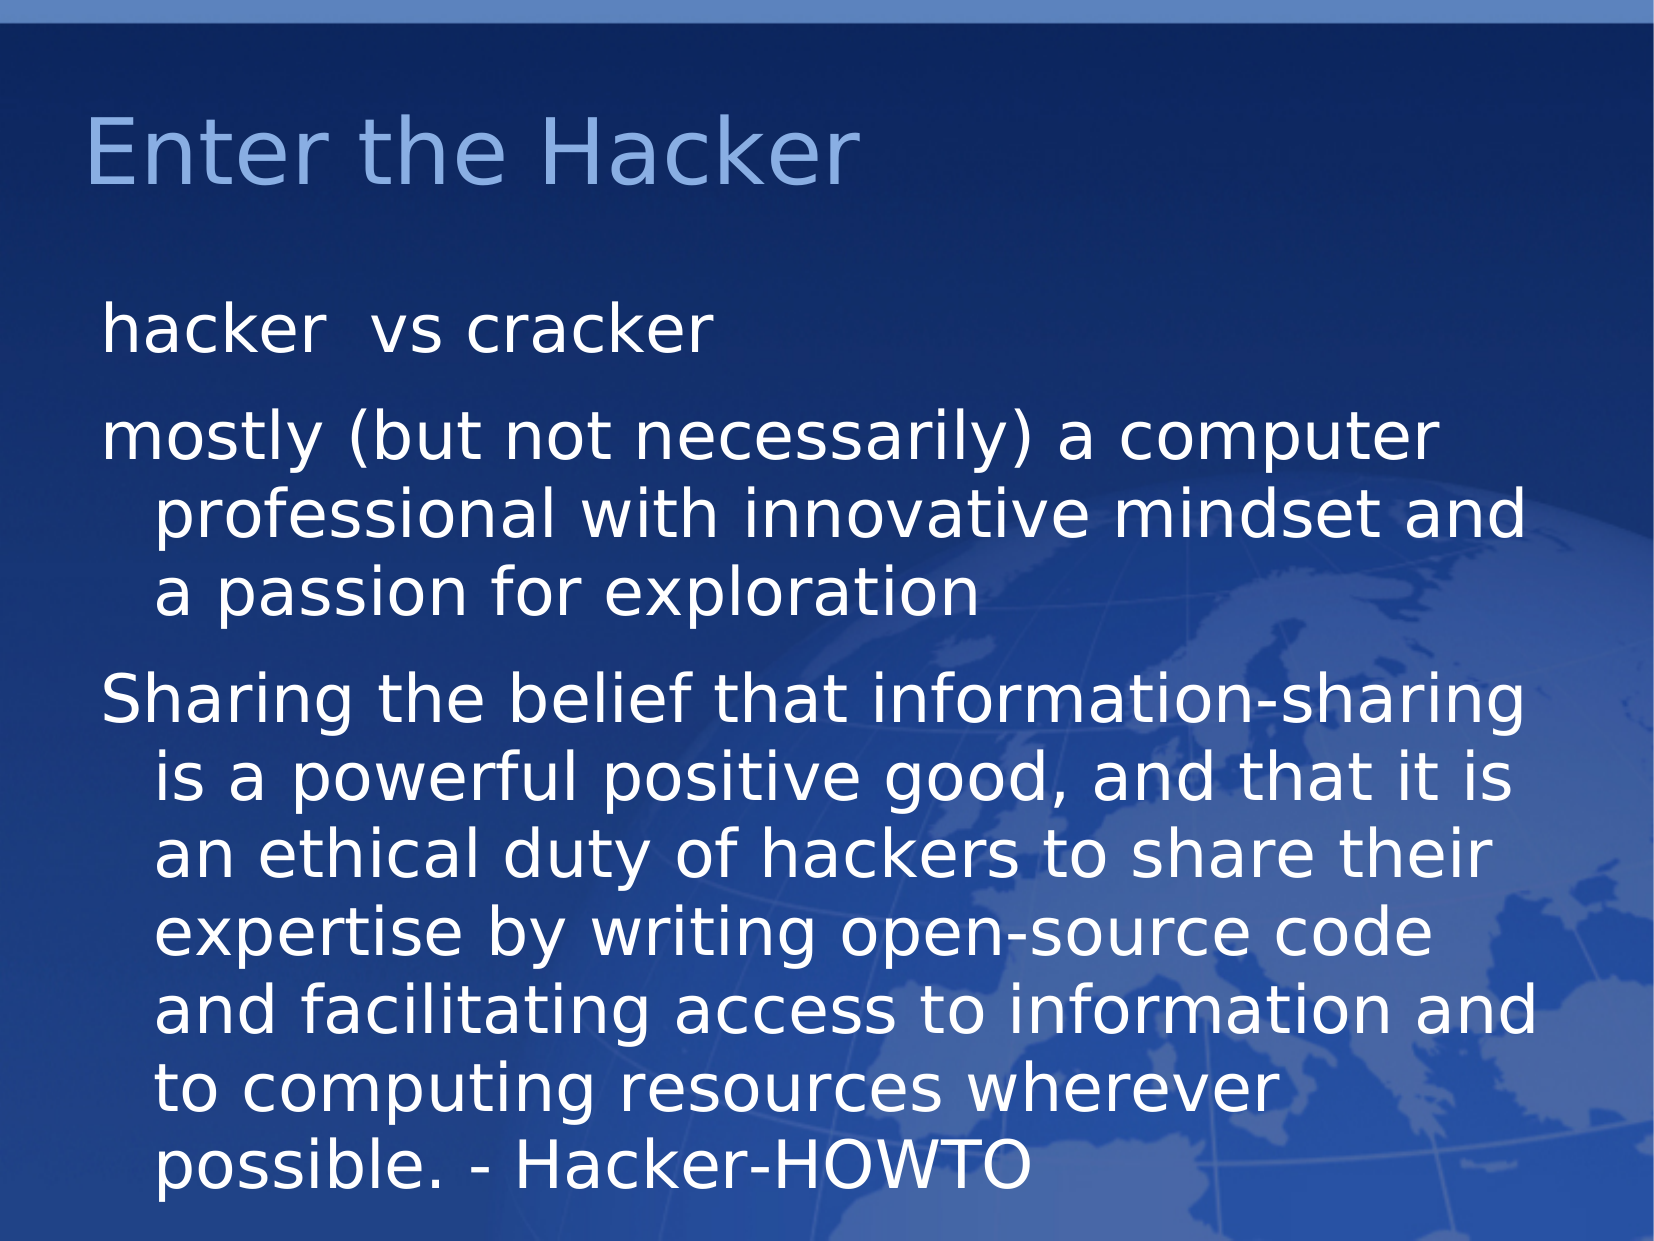

# Enter the Hacker
hacker vs cracker
mostly (but not necessarily) a computer professional with innovative mindset and a passion for exploration
Sharing the belief that information-sharing is a powerful positive good, and that it is an ethical duty of hackers to share their expertise by writing open-source code and facilitating access to information and to computing resources wherever possible. - Hacker-HOWTO